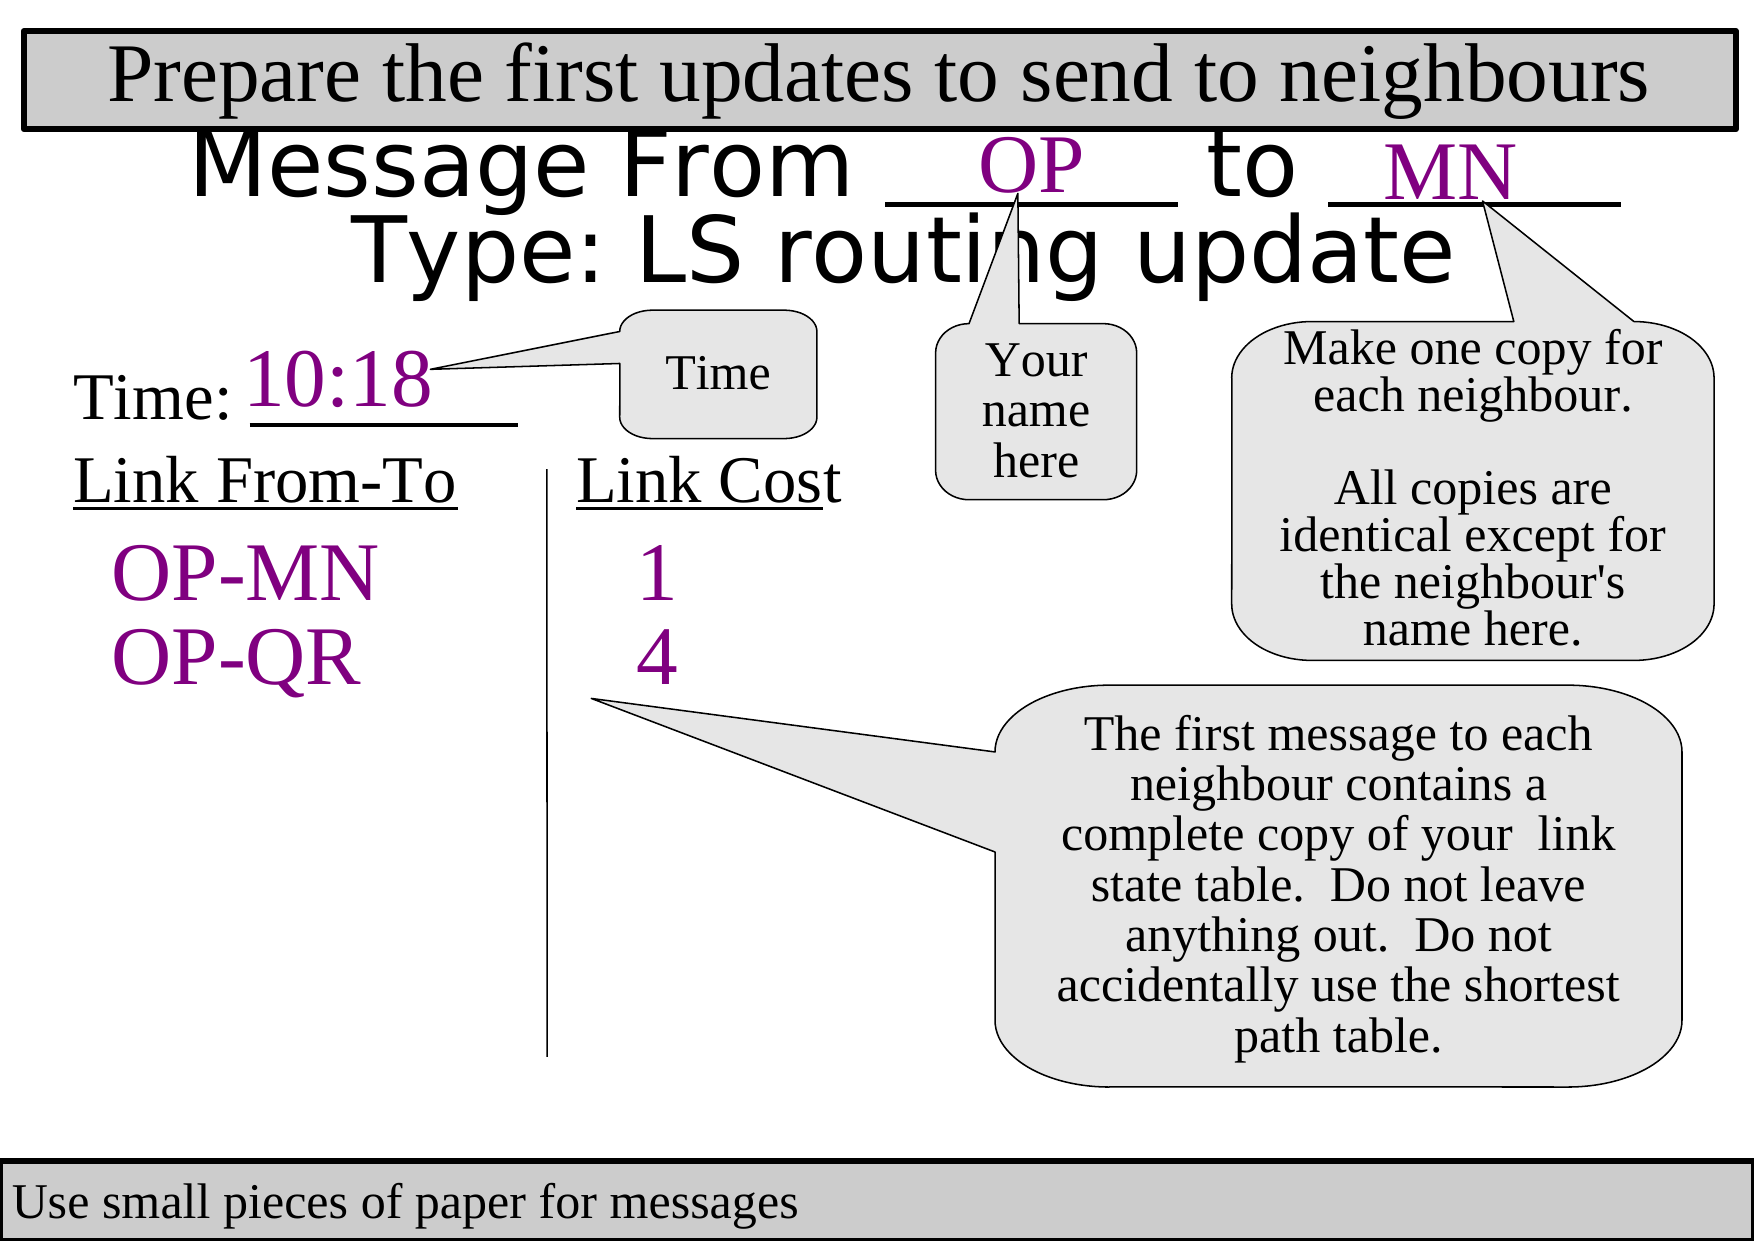

Prepare the first updates to send to neighbours
# Message From to Type: LS routing update
OP
MN
Time
Make one copy for each neighbour.
All copies are identical except for the neighbour's name here.
Your name here
10:18
Time:
Link From-To		Link Cost
OP-MN				1
OP-QR				4
The first message to each neighbour contains a complete copy of your link state table. Do not leave anything out. Do not accidentally use the shortest path table.
Use small pieces of paper for messages